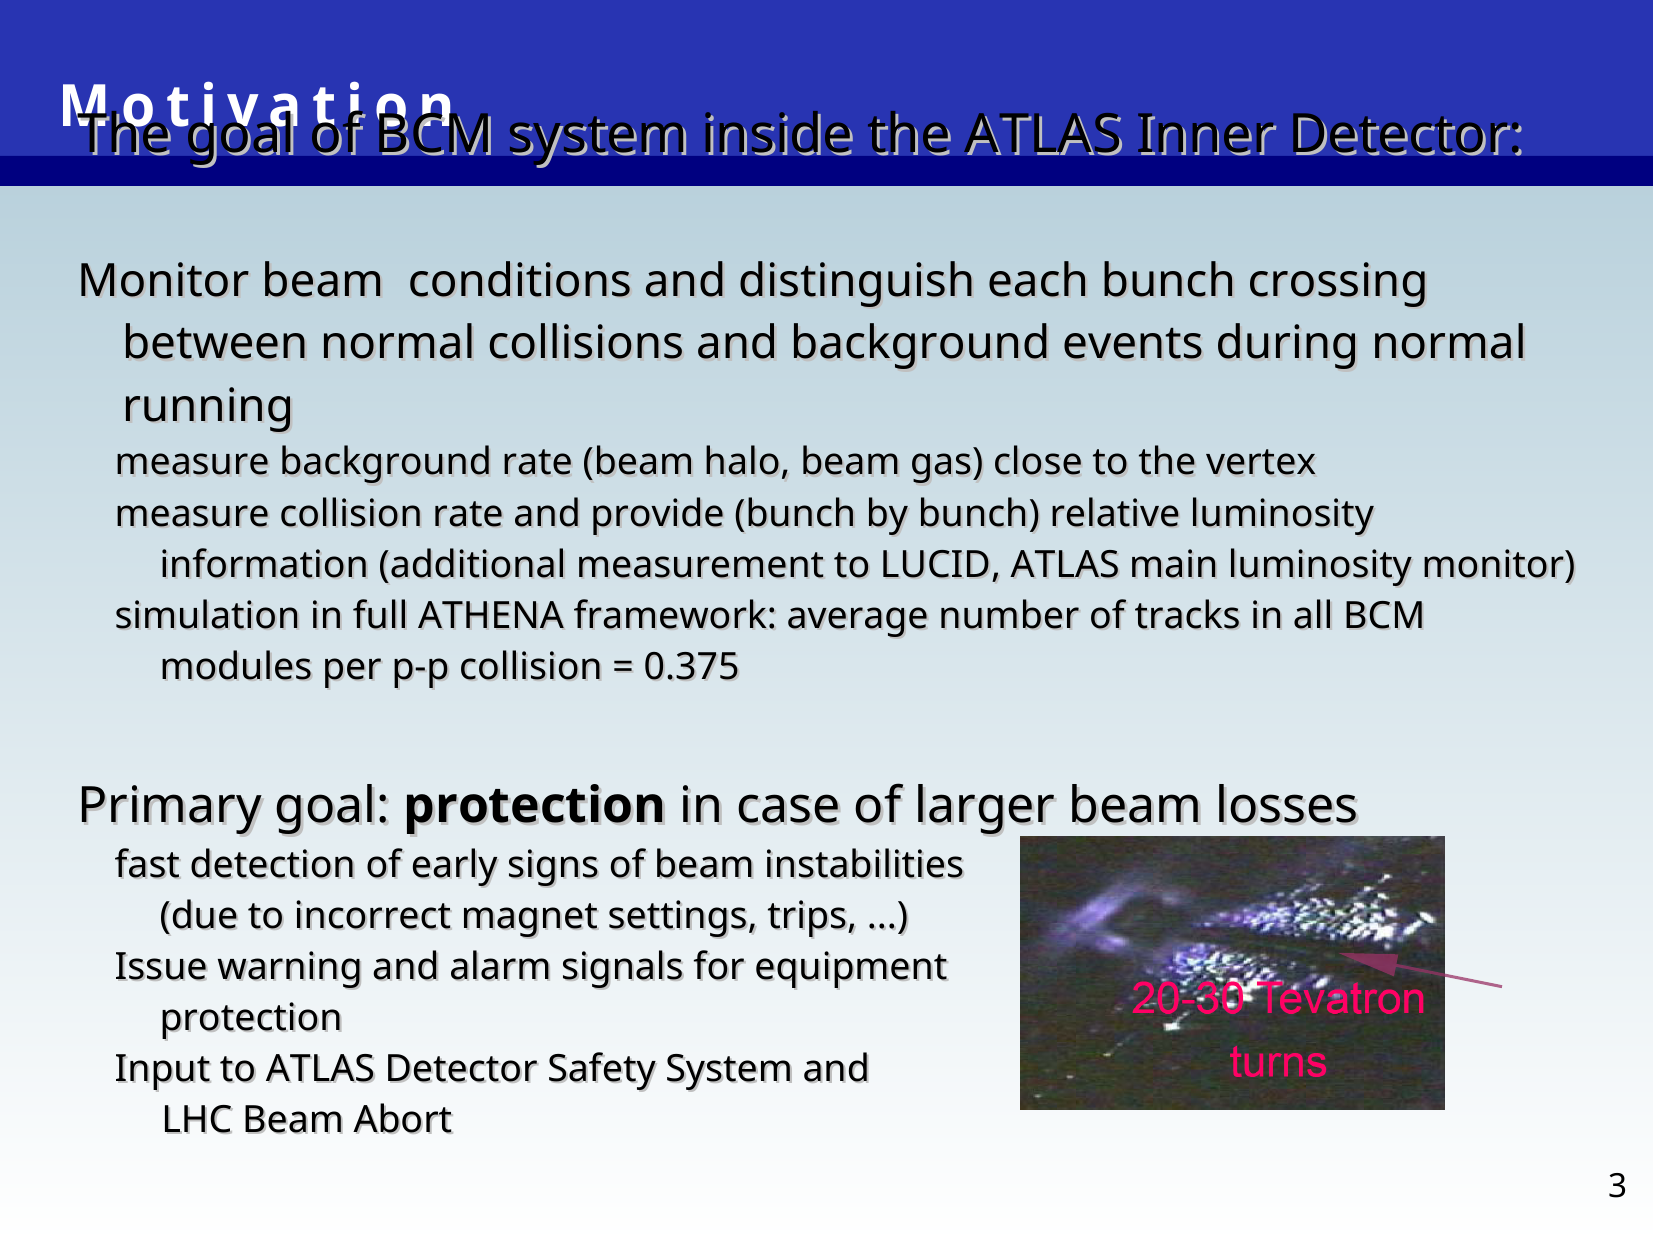

# Motivation
The goal of BCM system inside the ATLAS Inner Detector:
Monitor beam conditions and distinguish each bunch crossing between normal collisions and background events during normal running
measure background rate (beam halo, beam gas) close to the vertex
measure collision rate and provide (bunch by bunch) relative luminosity information (additional measurement to LUCID, ATLAS main luminosity monitor)
simulation in full ATHENA framework: average number of tracks in all BCM modules per p-p collision = 0.375
Primary goal: protection in case of larger beam losses
fast detection of early signs of beam instabilities
(due to incorrect magnet settings, trips, ...)
Issue warning and alarm signals for equipment
protection
Input to ATLAS Detector Safety System and
LHC Beam Abort
3